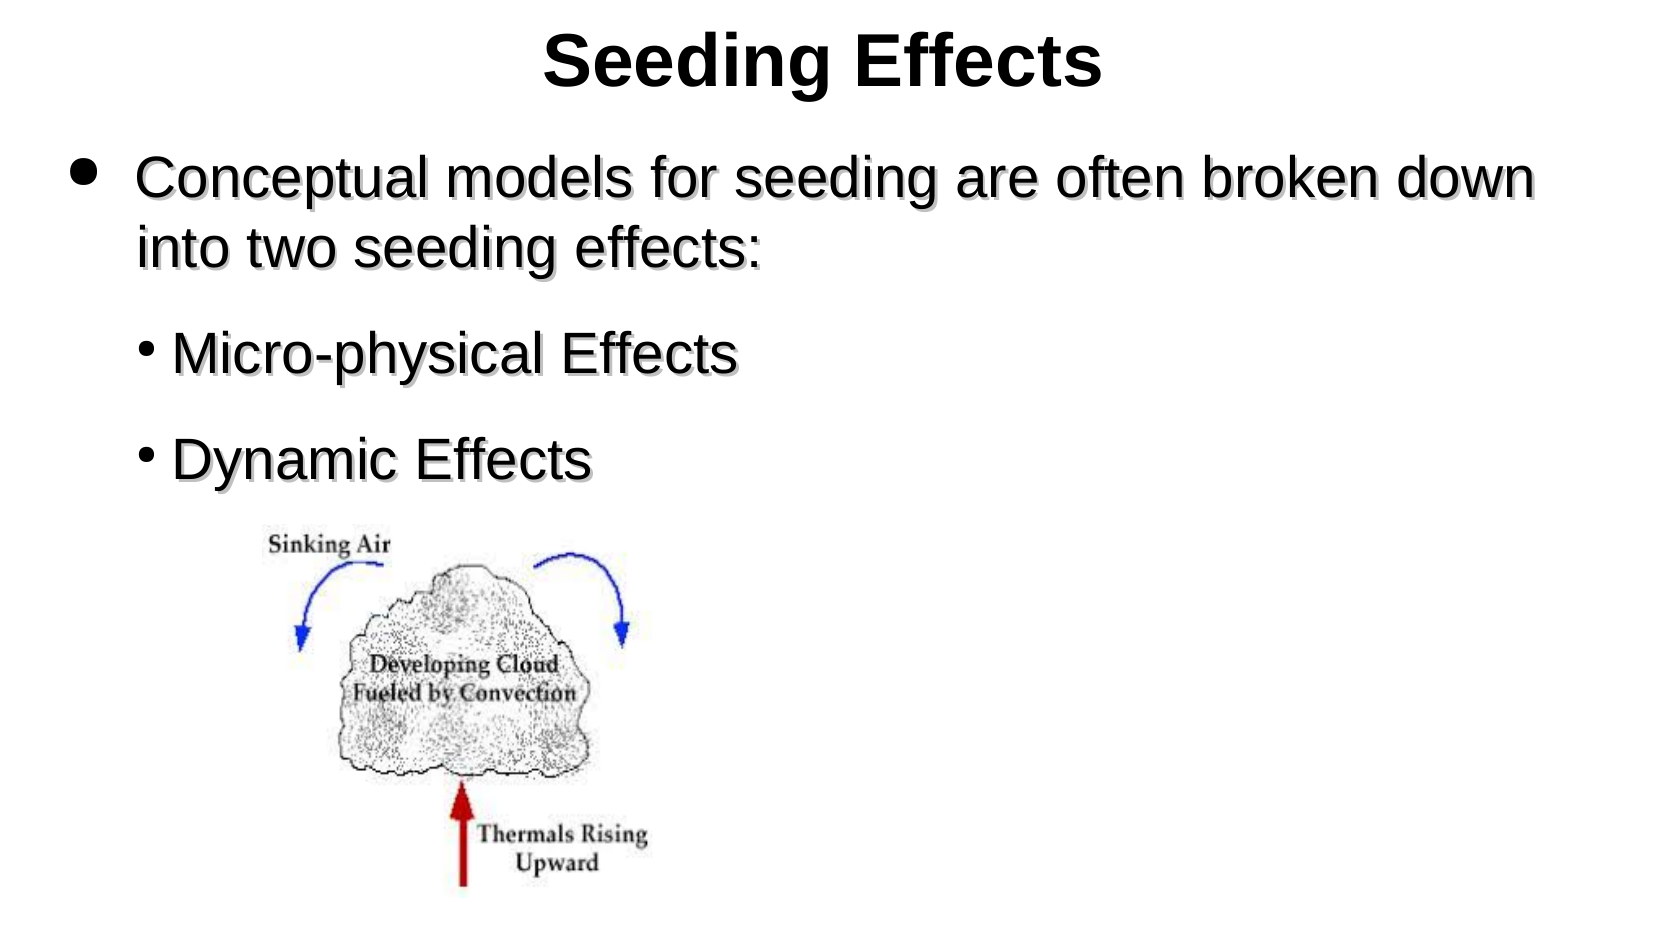

# Seeding Effects
 Conceptual models for seeding are often broken down into two seeding effects:
Micro-physical Effects
Dynamic Effects